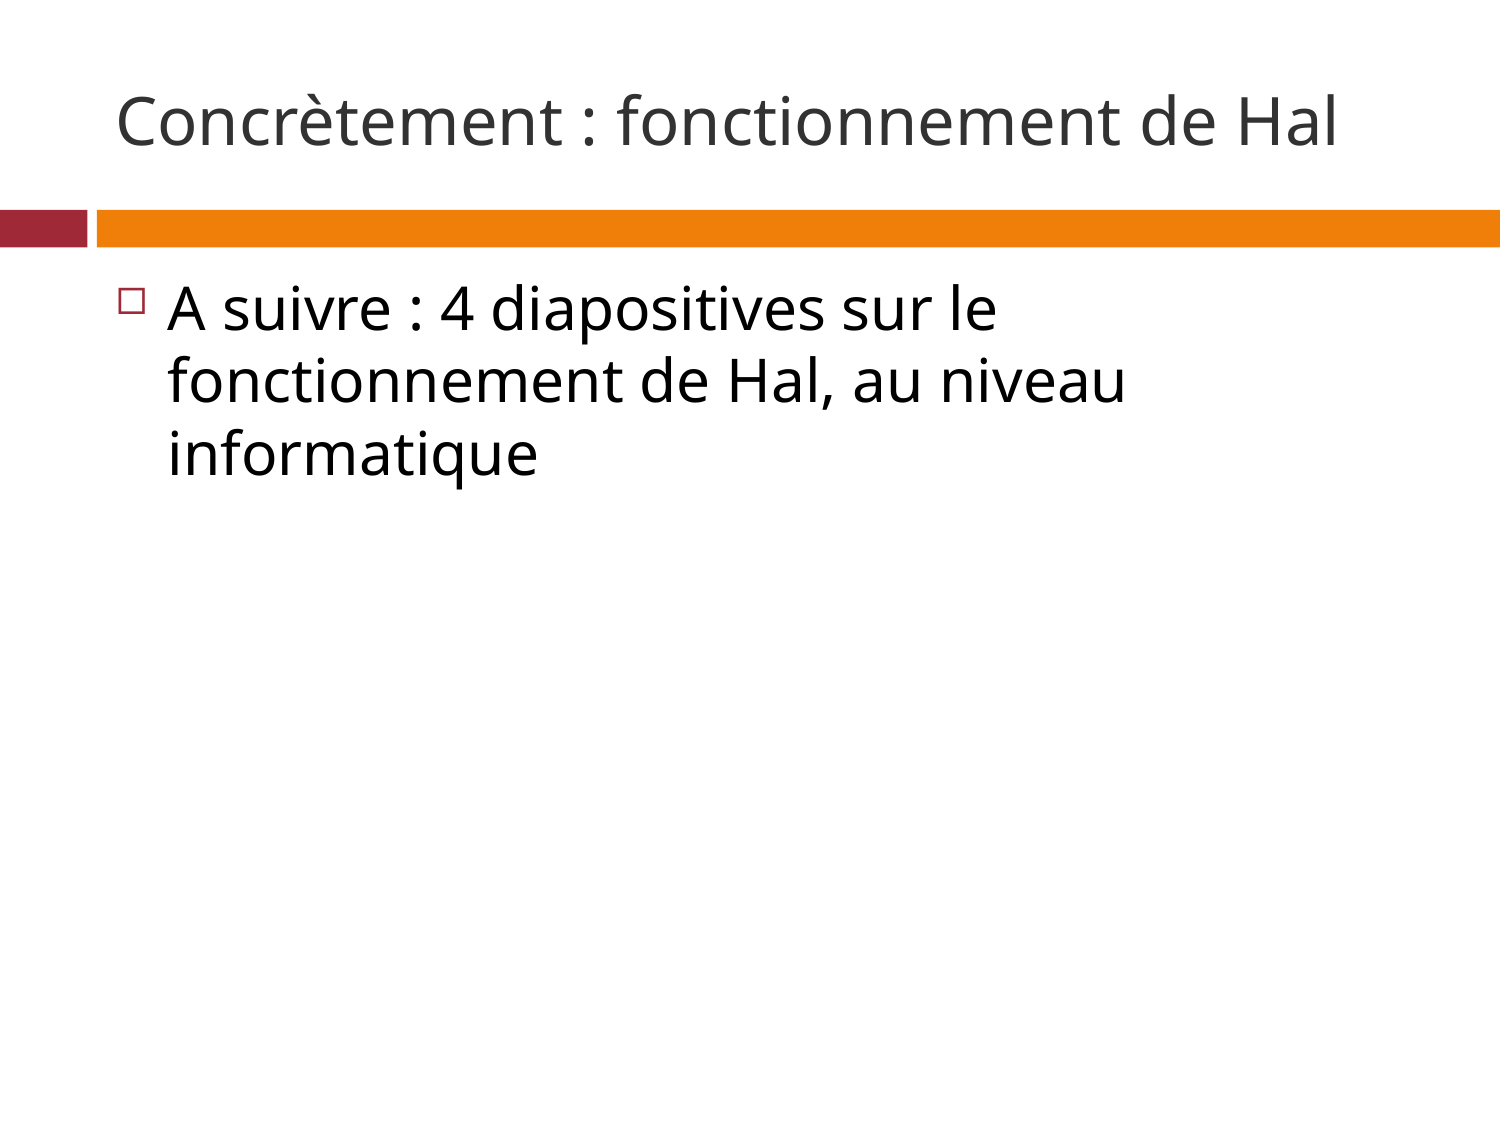

# Concrètement : fonctionnement de Hal
A suivre : 4 diapositives sur le fonctionnement de Hal, au niveau informatique